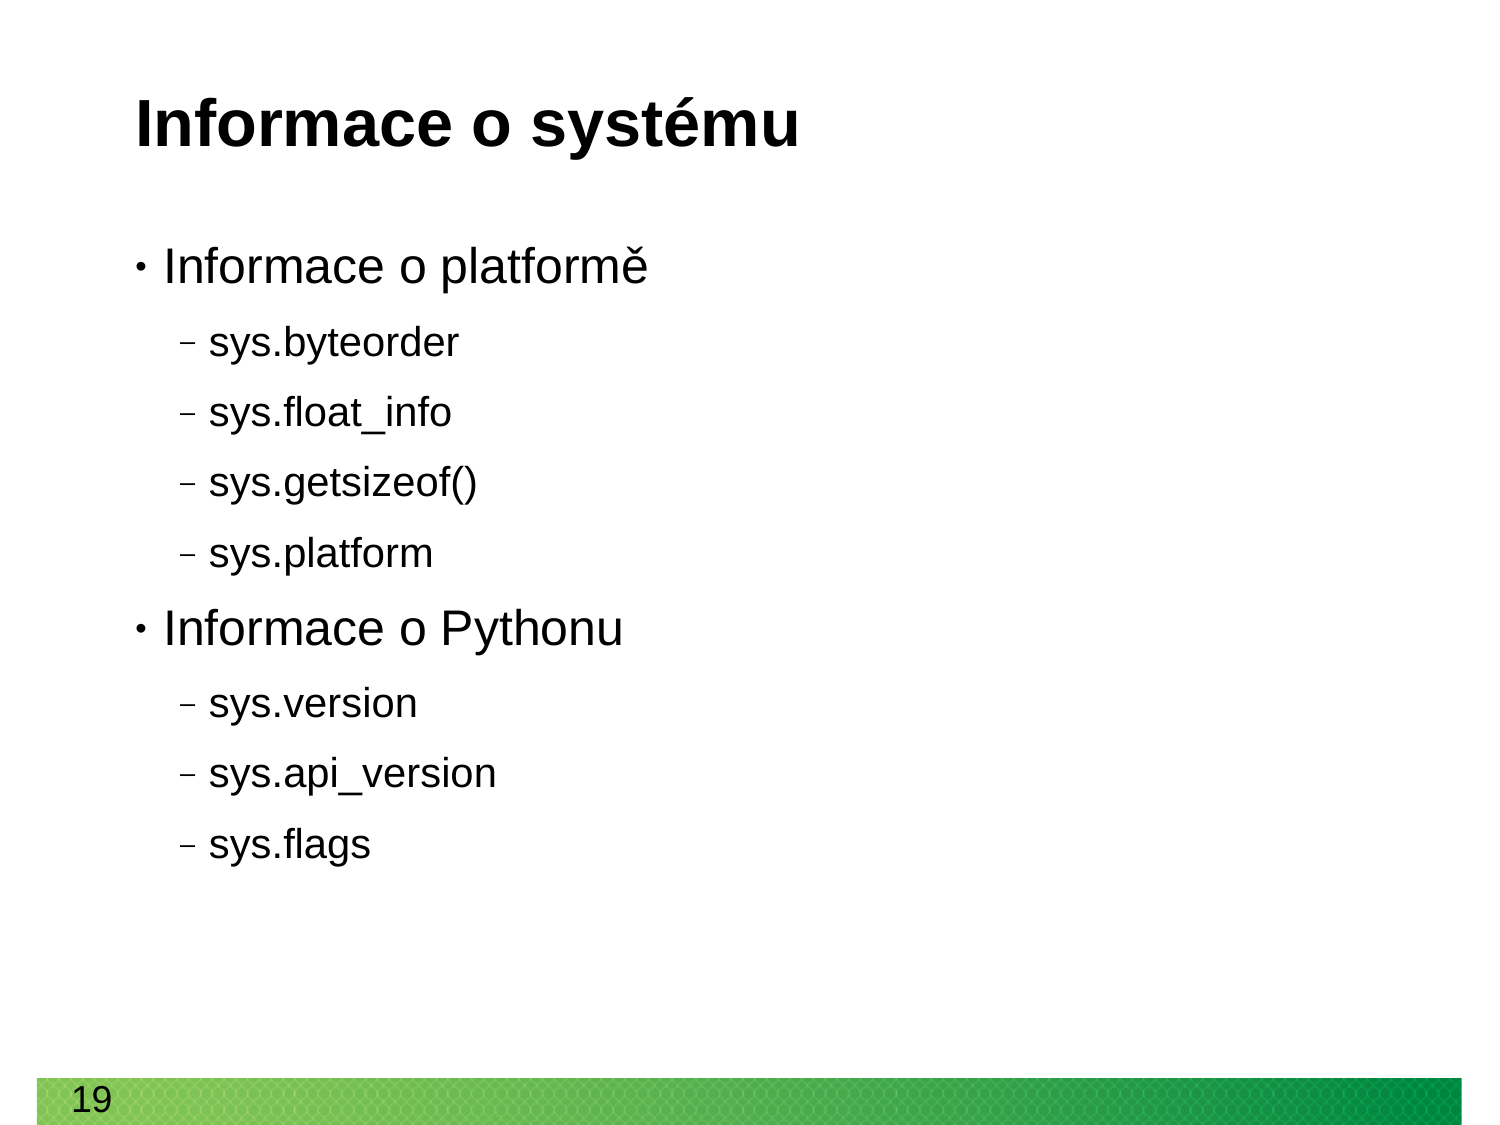

# Informace o systému
Informace o platformě
sys.byteorder
sys.float_info
sys.getsizeof()
sys.platform
Informace o Pythonu
sys.version
sys.api_version
sys.flags